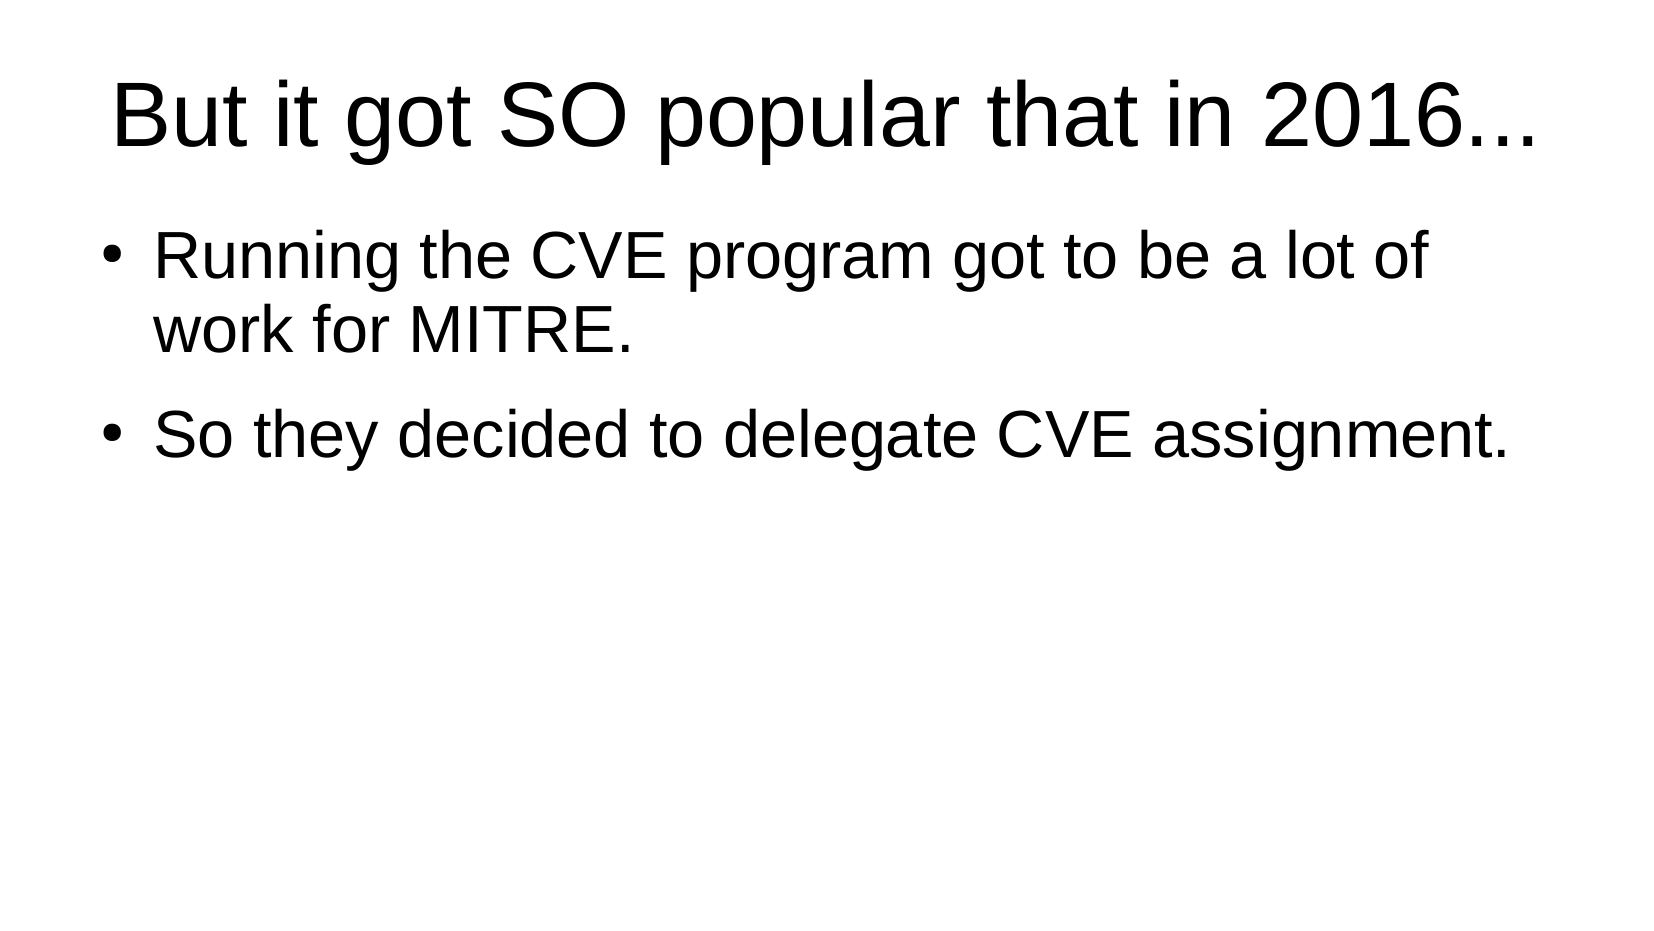

# But it got SO popular that in 2016...
Running the CVE program got to be a lot of work for MITRE.
So they decided to delegate CVE assignment.